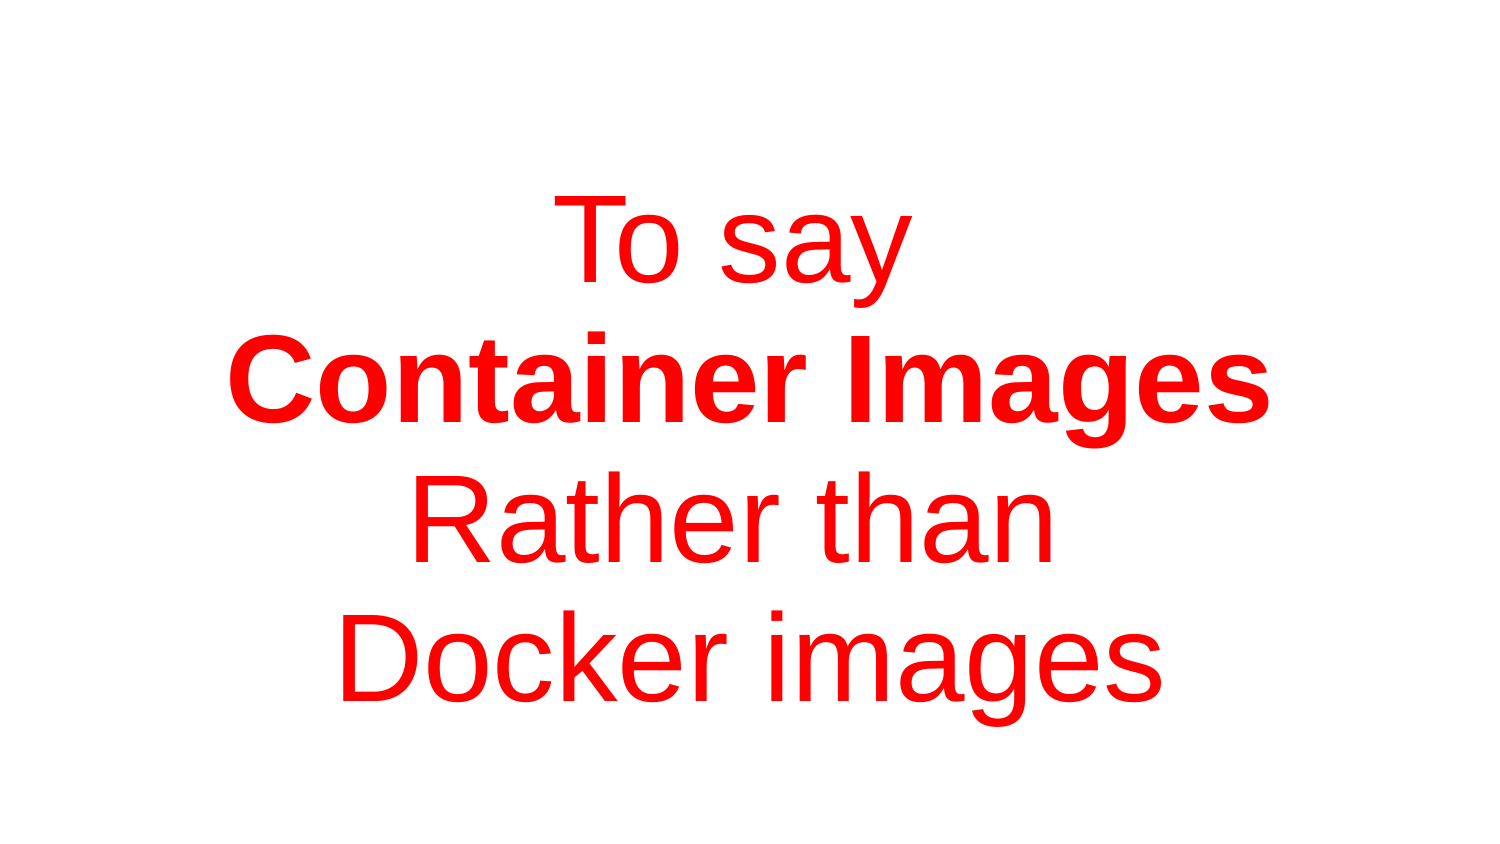

# To say Container Images Rather than Docker images